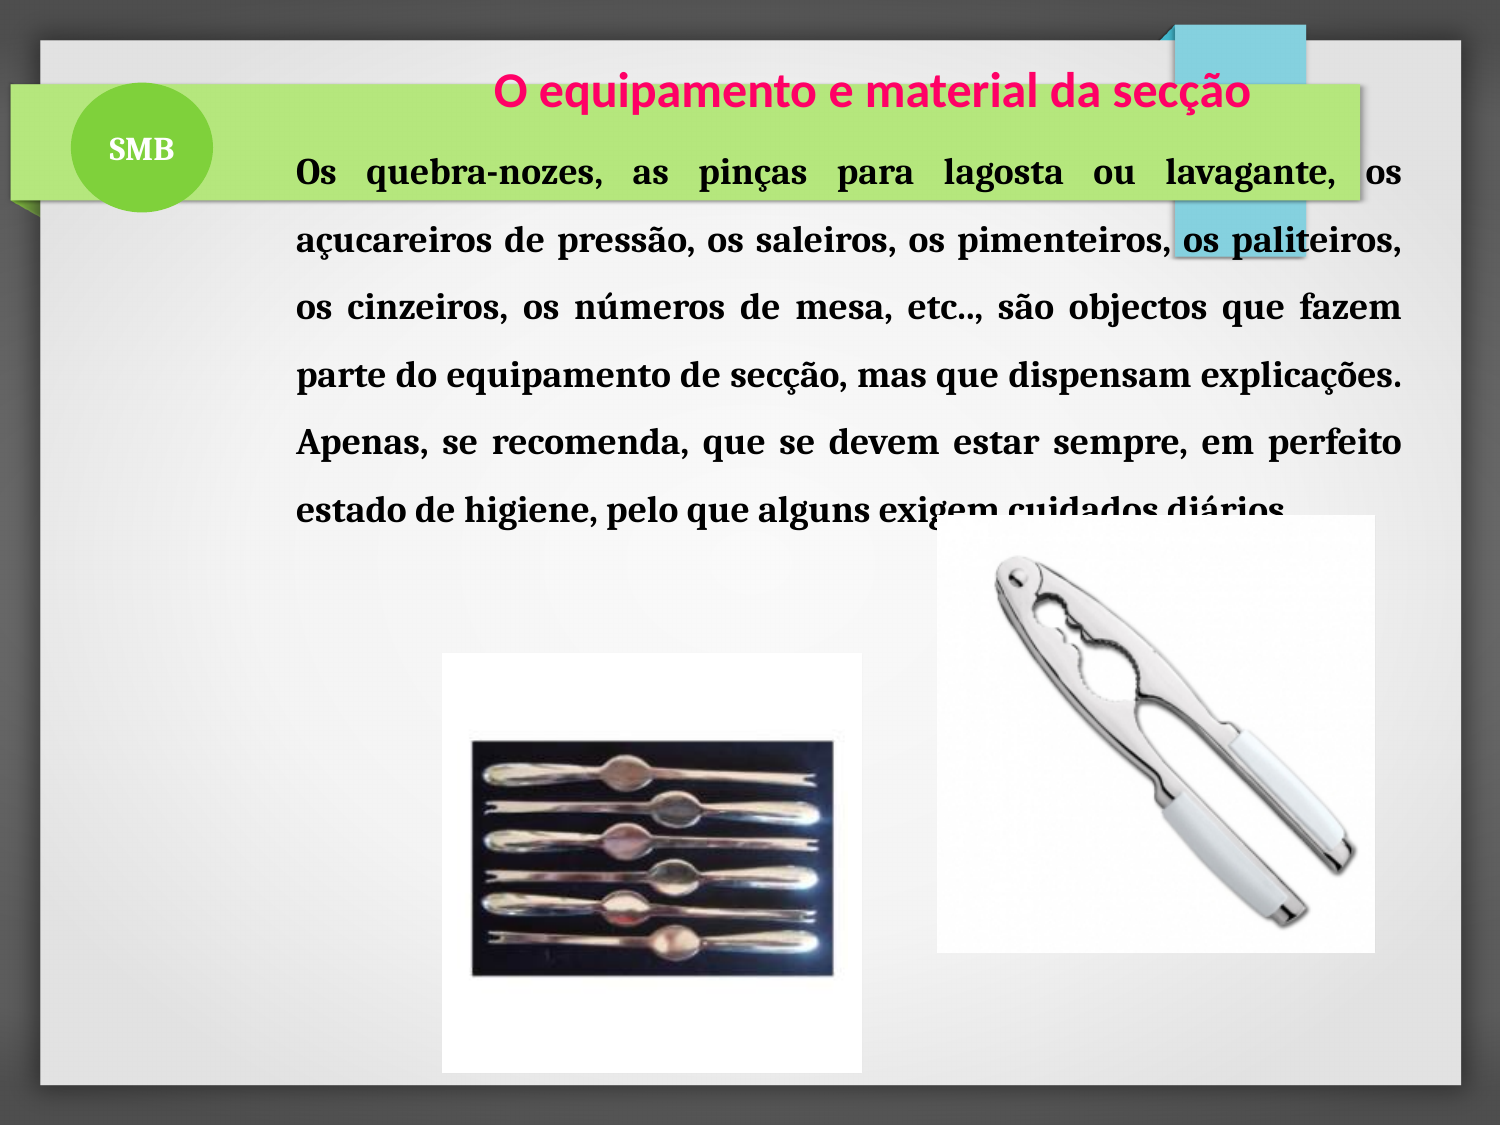

O equipamento e material da secção
SMB
Os quebra-nozes, as pinças para lagosta ou lavagante, os açucareiros de pressão, os saleiros, os pimenteiros, os paliteiros, os cinzeiros, os números de mesa, etc.., são objectos que fazem parte do equipamento de secção, mas que dispensam explicações. Apenas, se recomenda, que se devem estar sempre, em perfeito estado de higiene, pelo que alguns exigem cuidados diários.